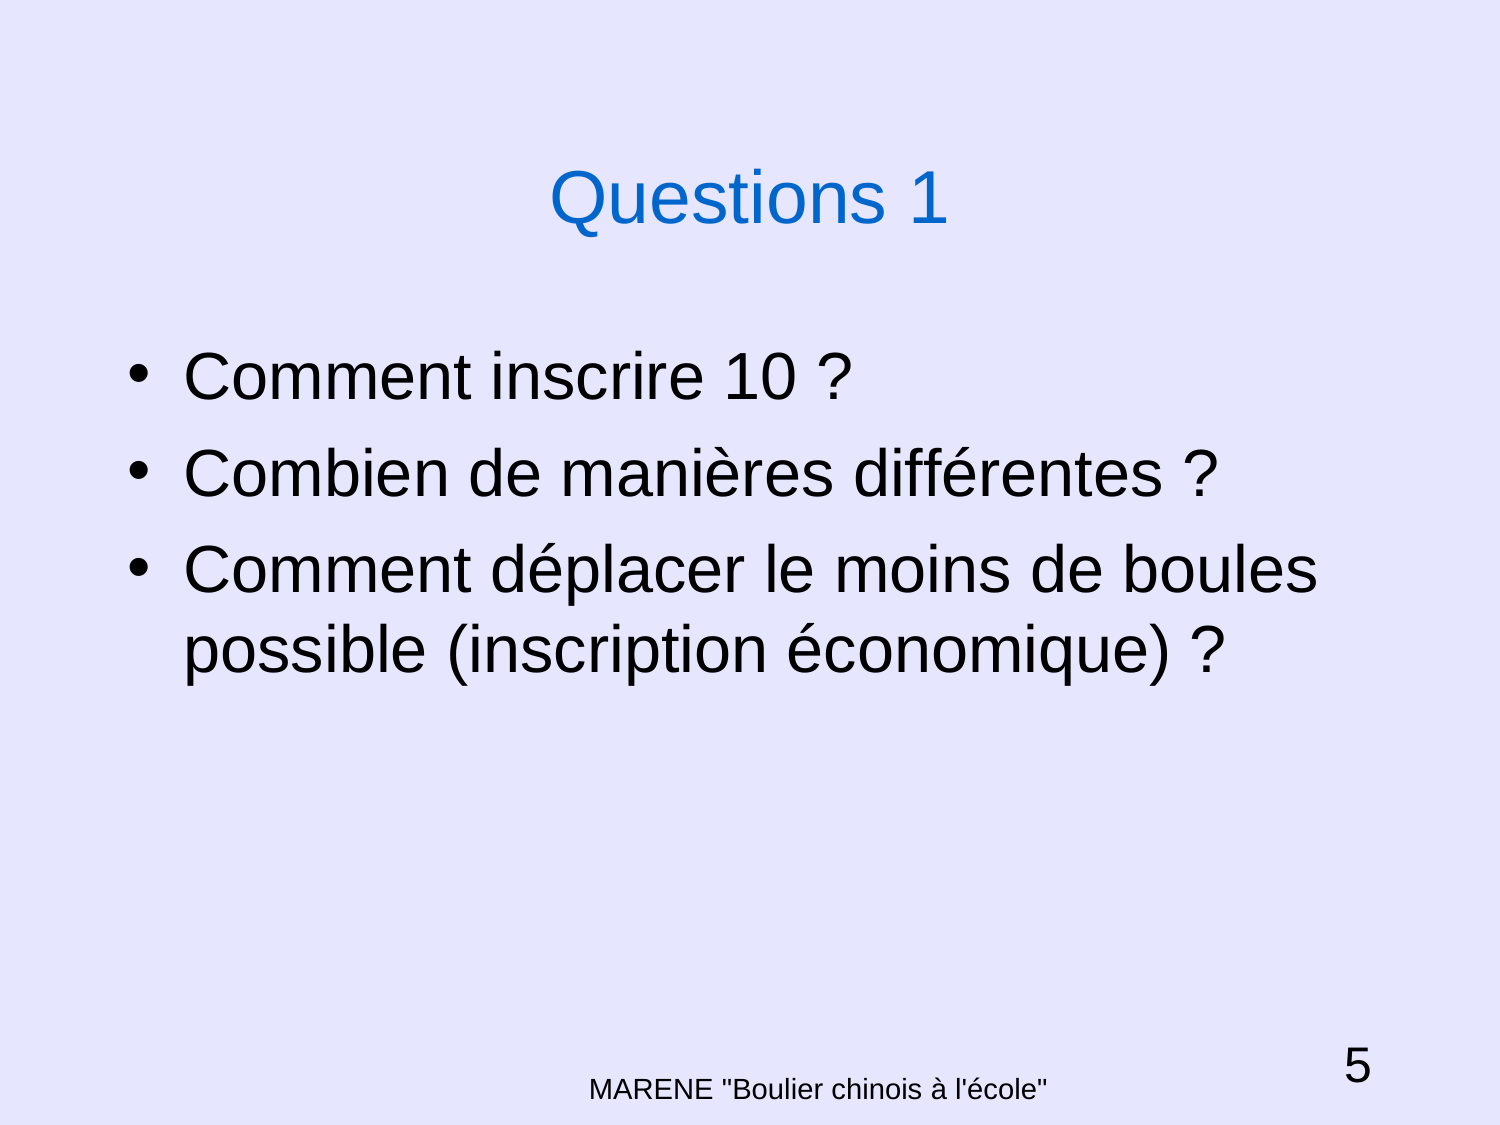

# Questions 1
Comment inscrire 10 ?
Combien de manières différentes ?
Comment déplacer le moins de boules possible (inscription économique) ?
5